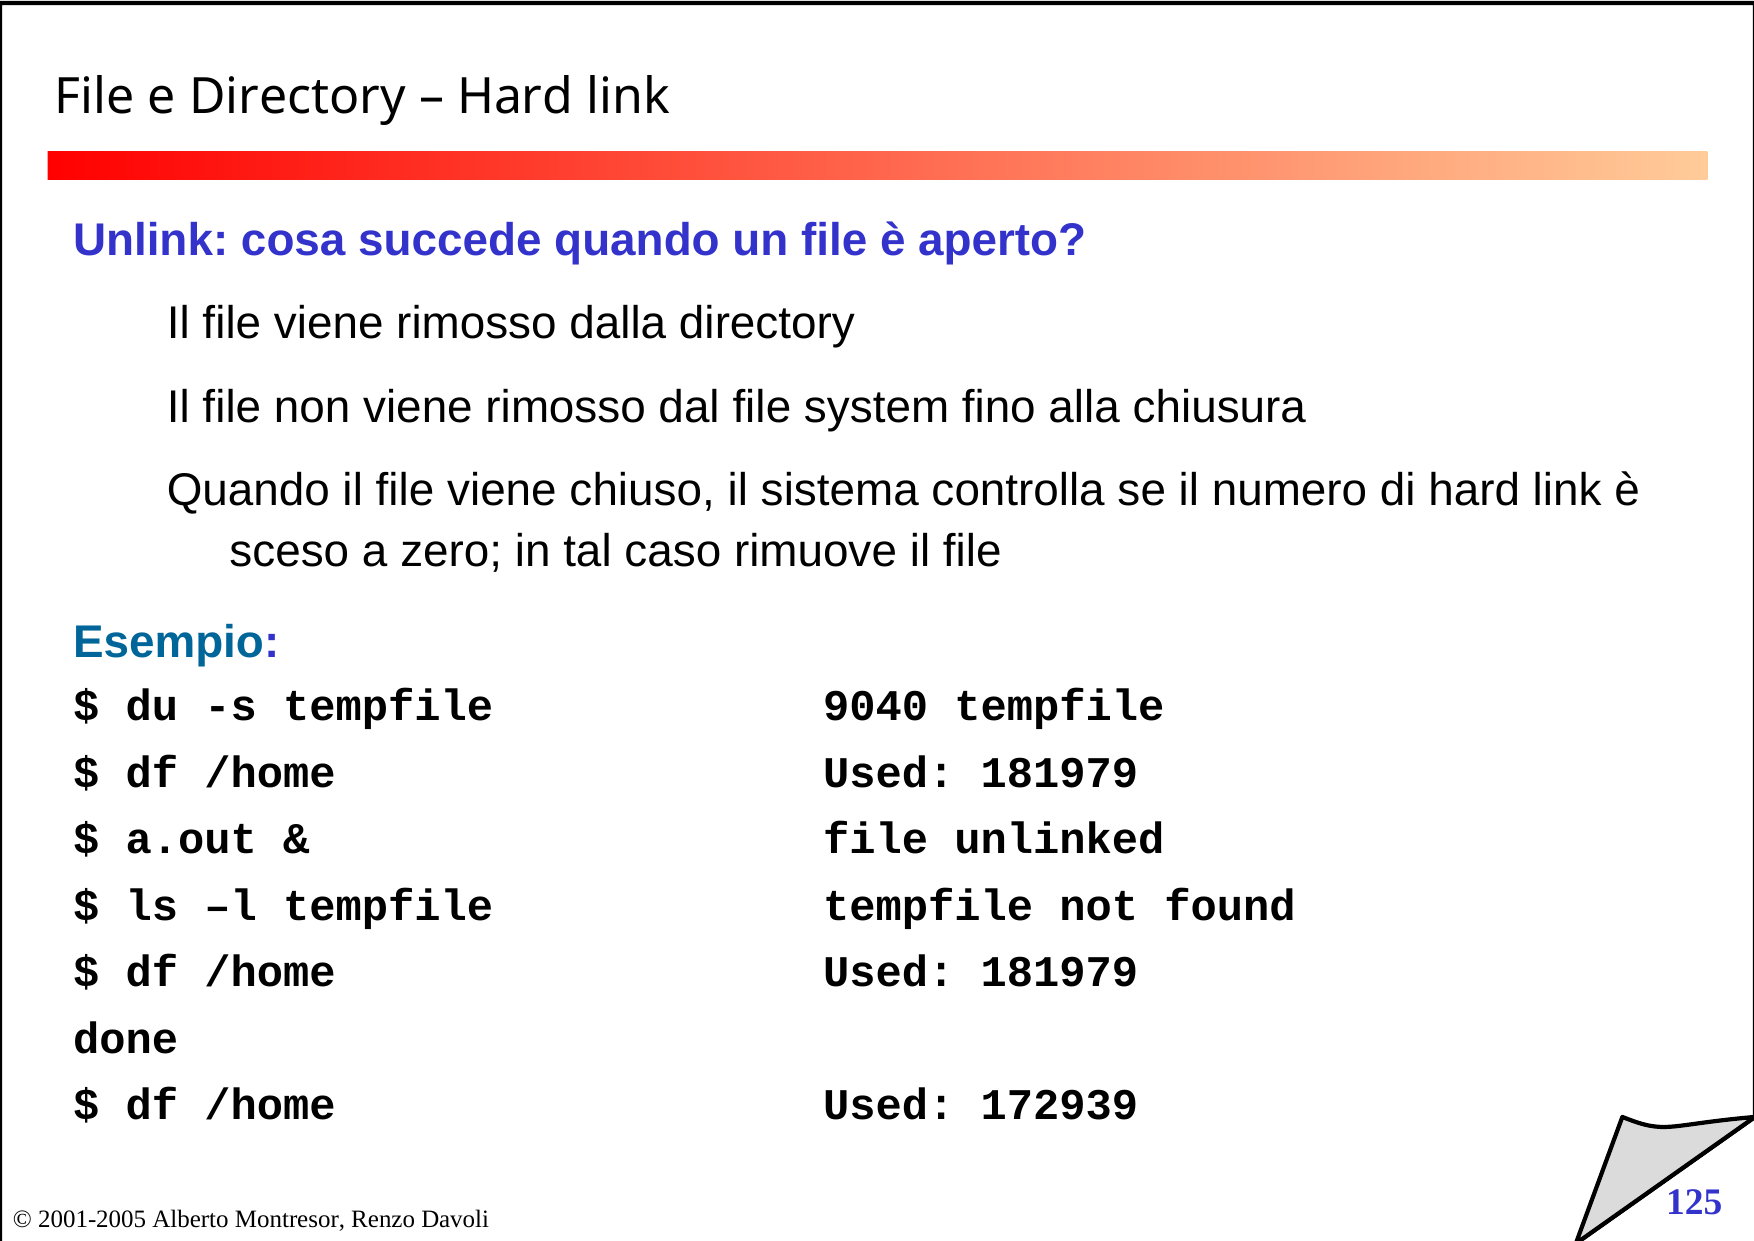

# File e Directory – Hard link
Unlink: cosa succede quando un file è aperto?
Il file viene rimosso dalla directory
Il file non viene rimosso dal file system fino alla chiusura
Quando il file viene chiuso, il sistema controlla se il numero di hard link è sceso a zero; in tal caso rimuove il file
Esempio:
$ du -s tempfile			9040 tempfile
$ df /home				Used: 181979
$ a.out &				file unlinked
$ ls –l tempfile			tempfile not found
$ df /home				Used: 181979
done
$ df /home				Used: 172939